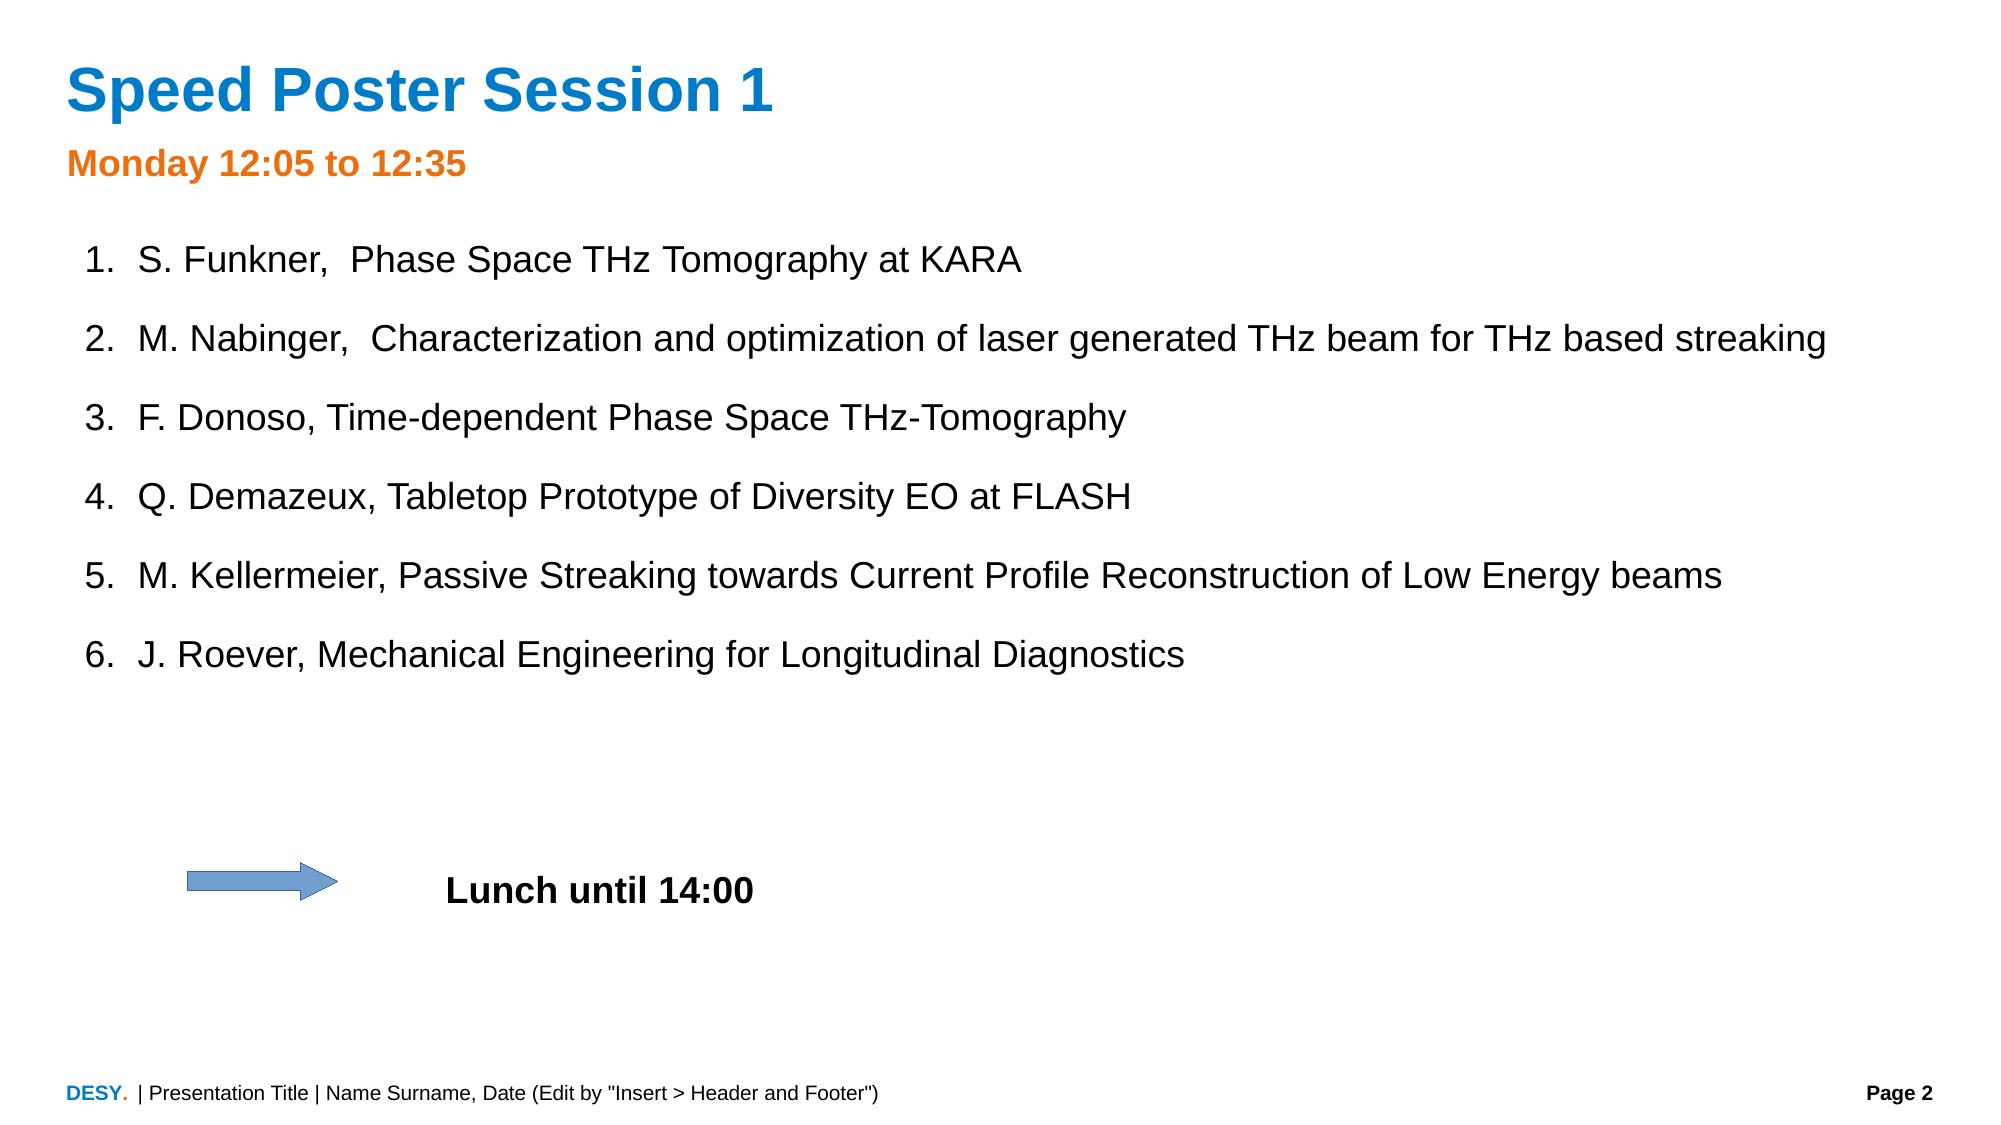

# Speed Poster Session 1
Monday 12:05 to 12:35
S. Funkner, Phase Space THz Tomography at KARA
M. Nabinger, Characterization and optimization of laser generated THz beam for THz based streaking
F. Donoso, Time-dependent Phase Space THz-Tomography
Q. Demazeux, Tabletop Prototype of Diversity EO at FLASH
M. Kellermeier, Passive Streaking towards Current Profile Reconstruction of Low Energy beams
J. Roever, Mechanical Engineering for Longitudinal Diagnostics
Lunch until 14:00
| Presentation Title | Name Surname, Date (Edit by "Insert > Header and Footer")